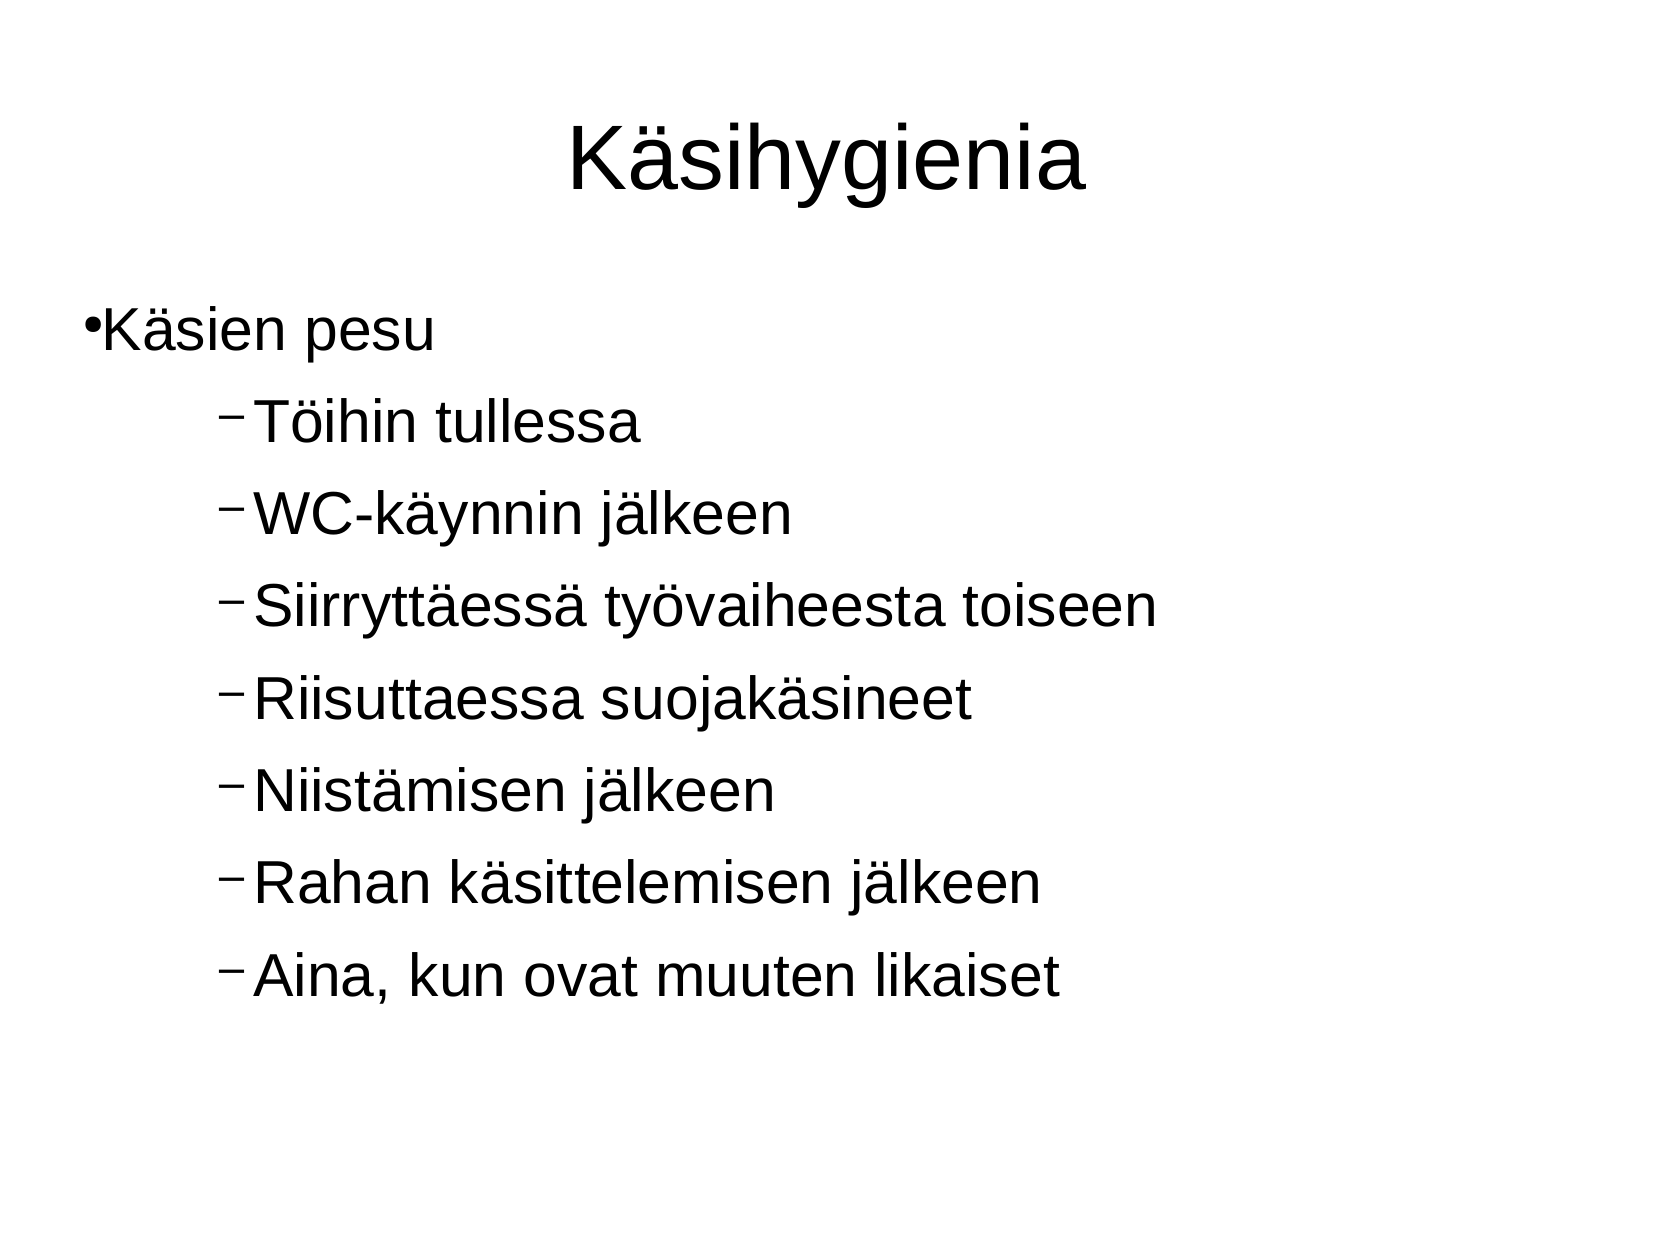

# Käsihygienia
Käsien pesu
Töihin tullessa
WC-käynnin jälkeen
Siirryttäessä työvaiheesta toiseen
Riisuttaessa suojakäsineet
Niistämisen jälkeen
Rahan käsittelemisen jälkeen
Aina, kun ovat muuten likaiset